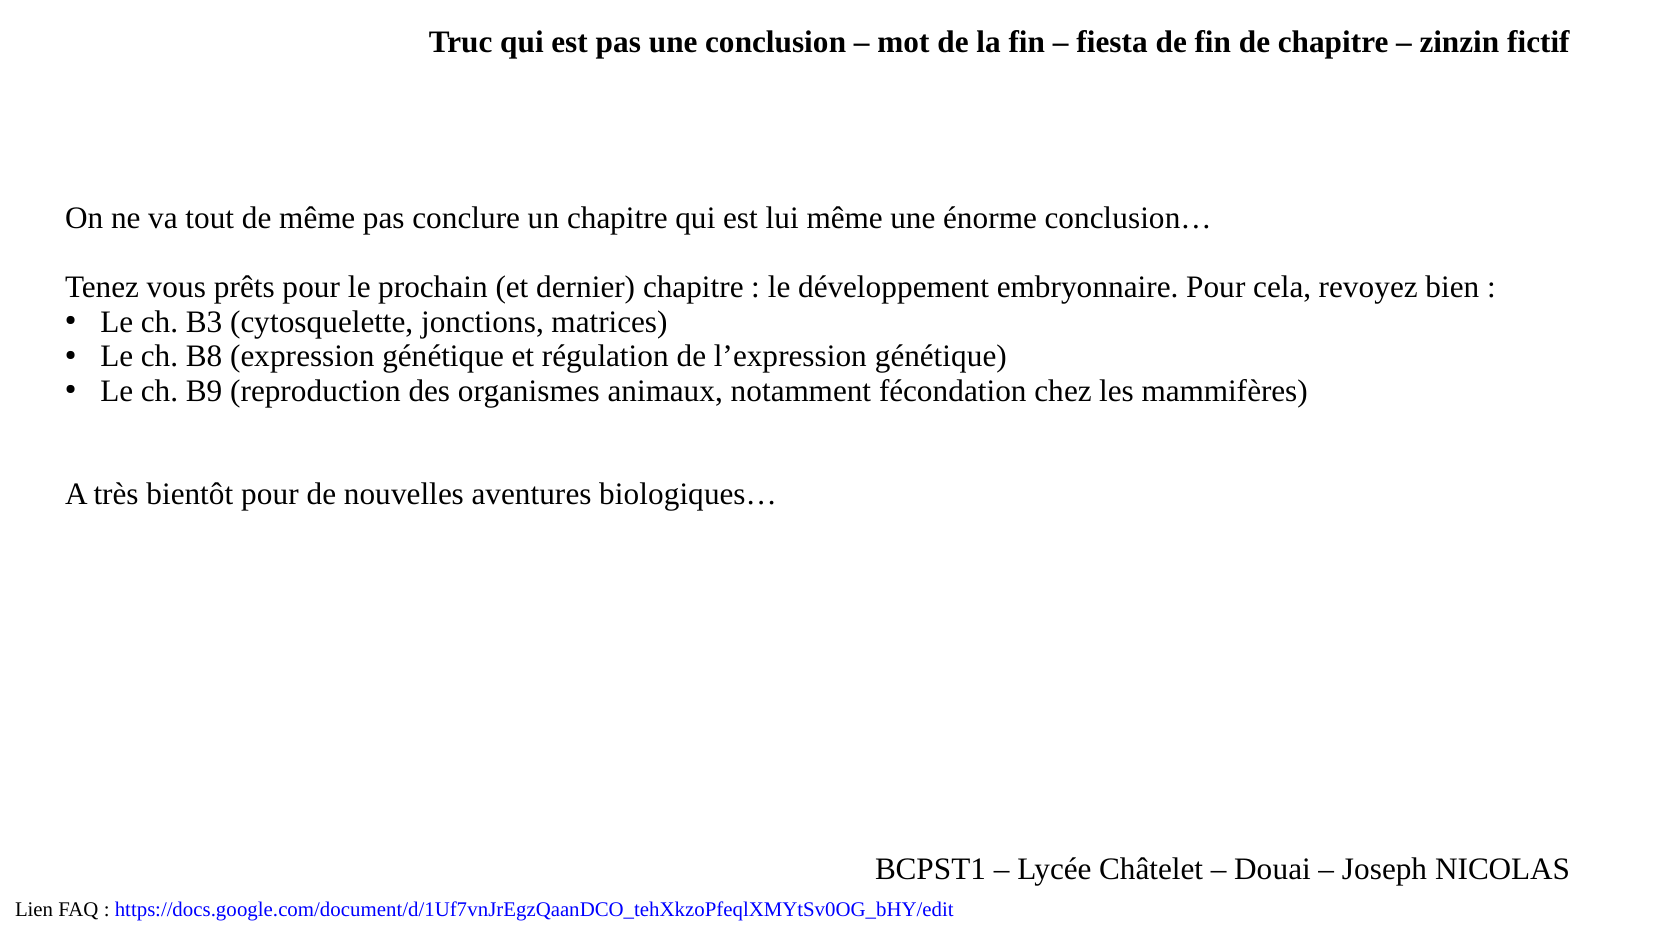

Truc qui est pas une conclusion – mot de la fin – fiesta de fin de chapitre – zinzin fictif
On ne va tout de même pas conclure un chapitre qui est lui même une énorme conclusion…
Tenez vous prêts pour le prochain (et dernier) chapitre : le développement embryonnaire. Pour cela, revoyez bien :
Le ch. B3 (cytosquelette, jonctions, matrices)
Le ch. B8 (expression génétique et régulation de l’expression génétique)
Le ch. B9 (reproduction des organismes animaux, notamment fécondation chez les mammifères)
A très bientôt pour de nouvelles aventures biologiques…
BCPST1 – Lycée Châtelet – Douai – Joseph NICOLAS
Lien FAQ : https://docs.google.com/document/d/1Uf7vnJrEgzQaanDCO_tehXkzoPfeqlXMYtSv0OG_bHY/edit